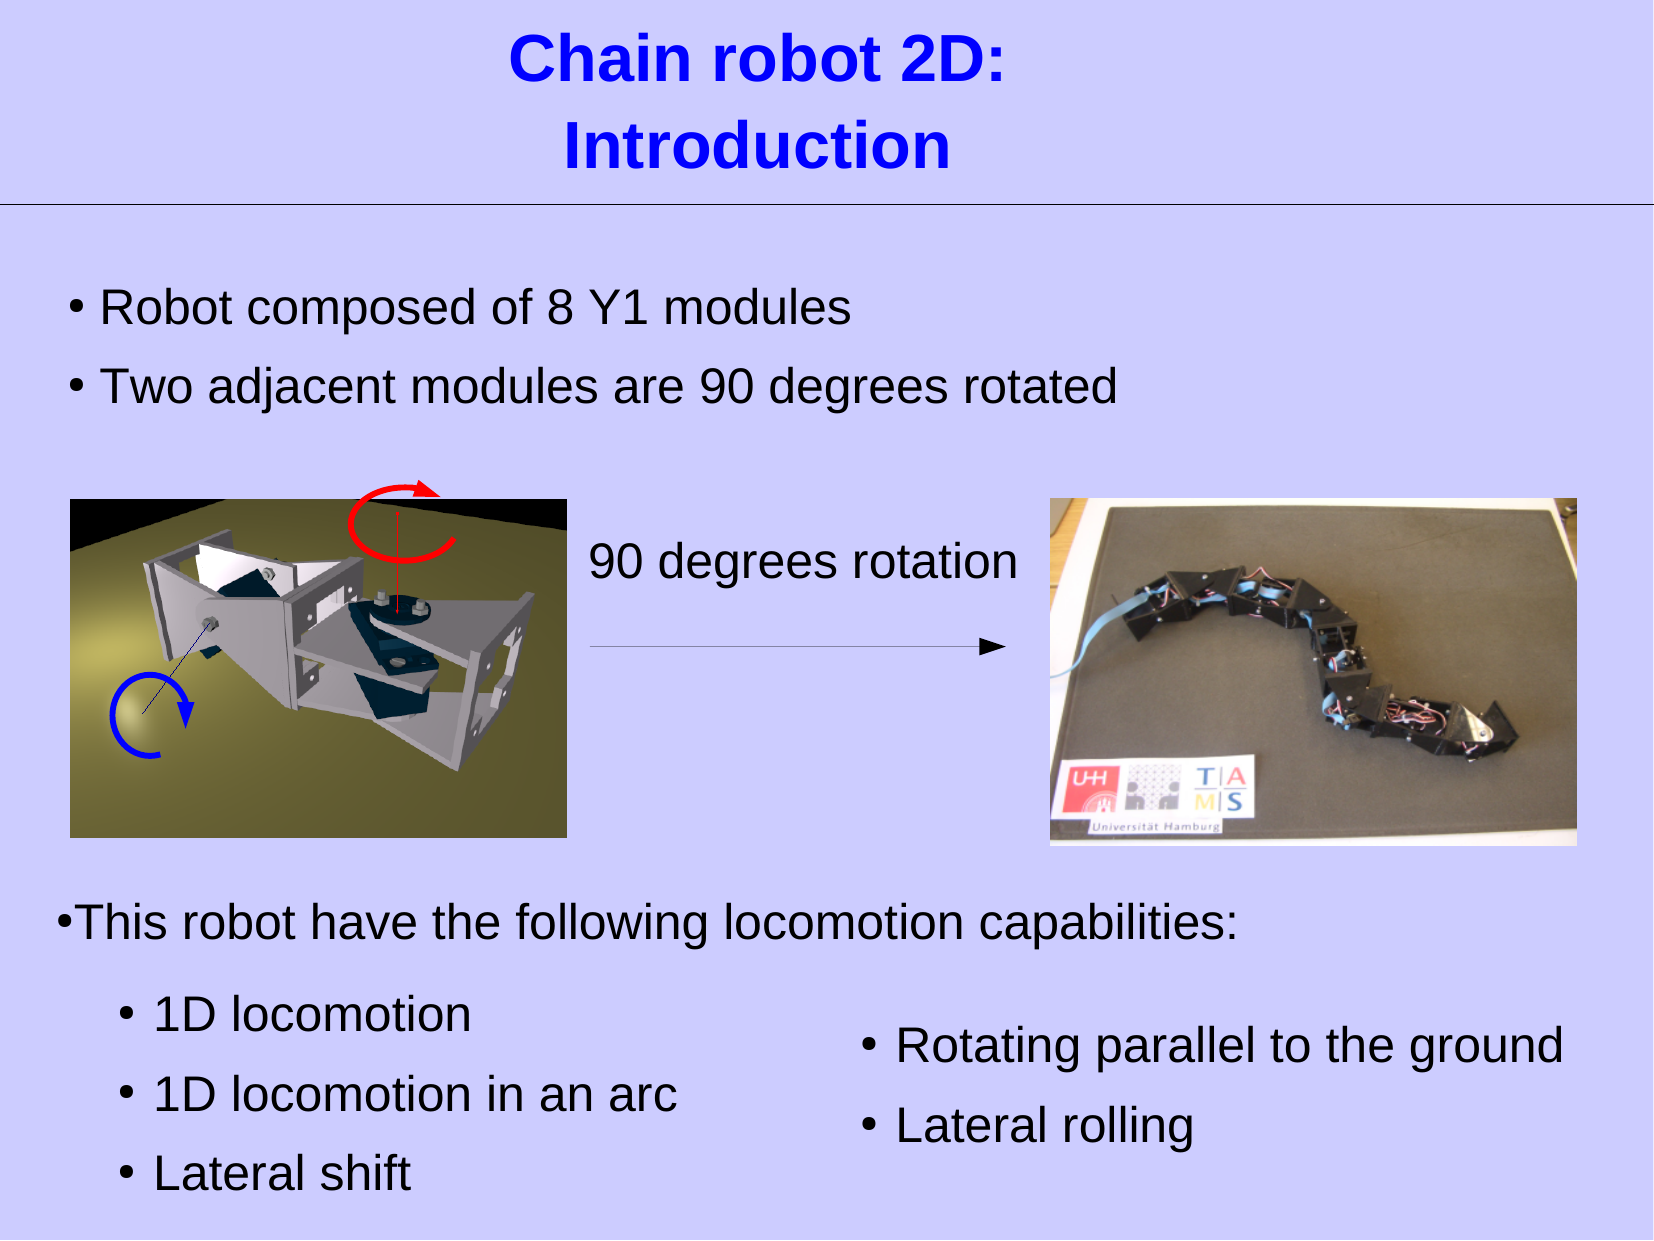

# Chain robot 2D: Introduction
 Robot composed of 8 Y1 modules
 Two adjacent modules are 90 degrees rotated
90 degrees rotation
This robot have the following locomotion capabilities:
1D locomotion
1D locomotion in an arc
Lateral shift
Rotating parallel to the ground
Lateral rolling